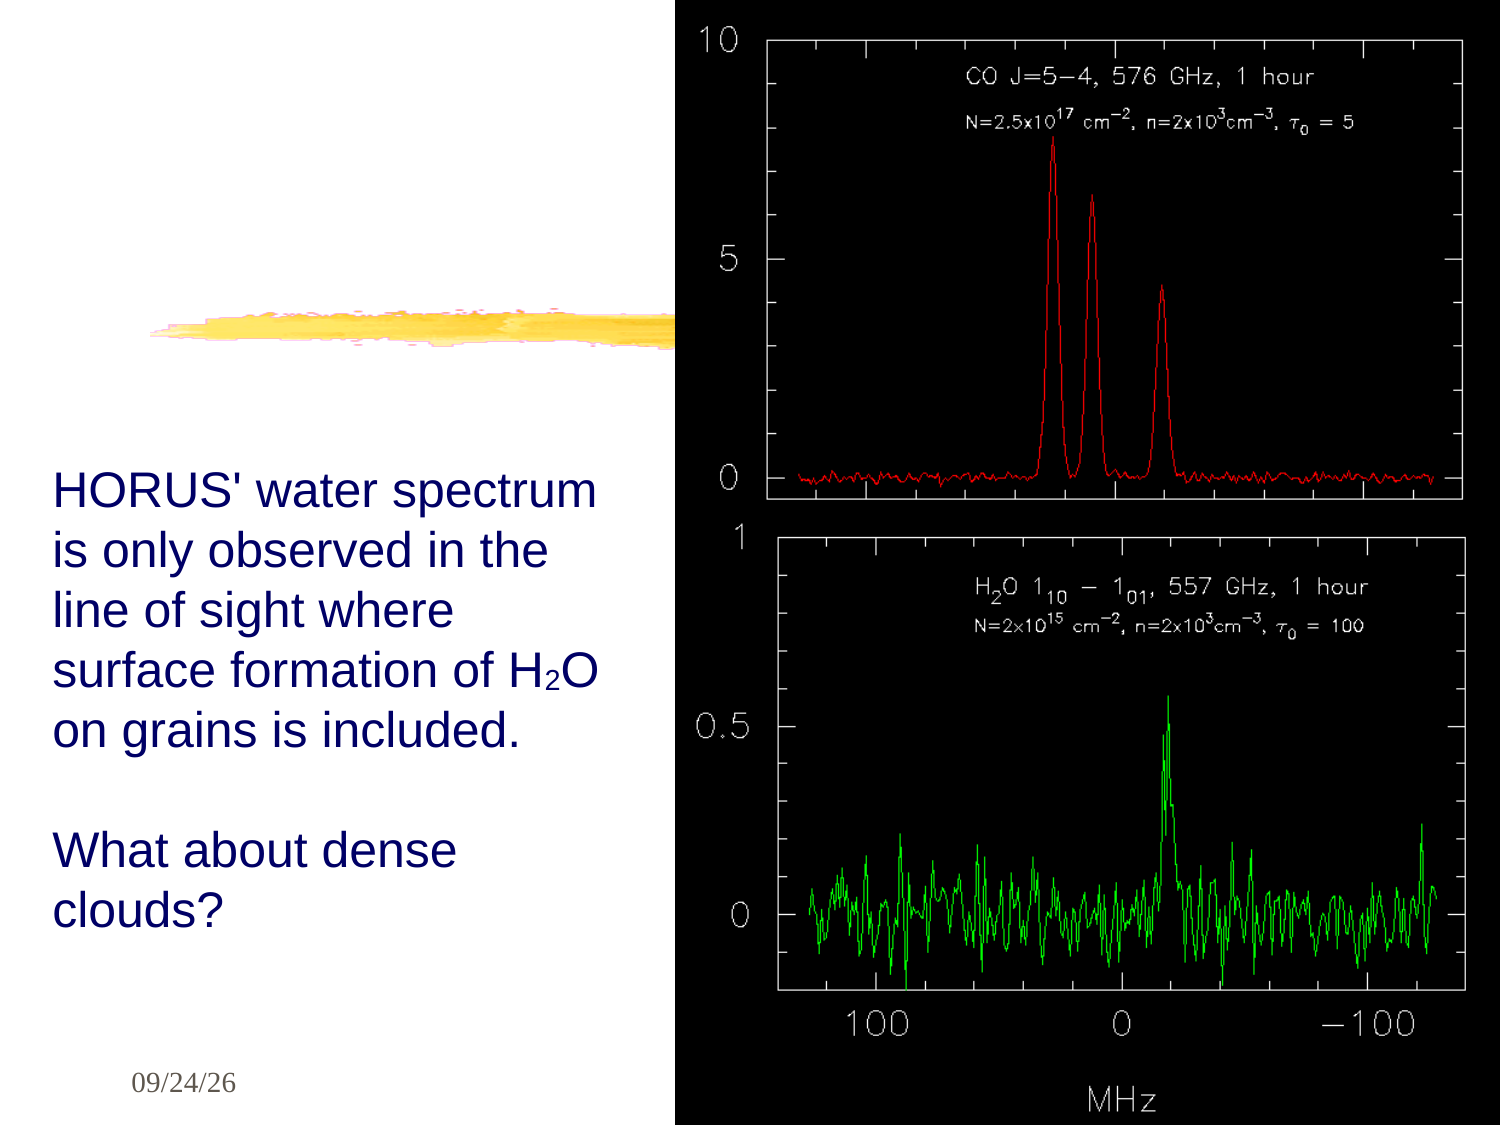

HORUS' water spectrum is only observed in the line of sight where surface formation of H2O on grains is included.
What about dense clouds?